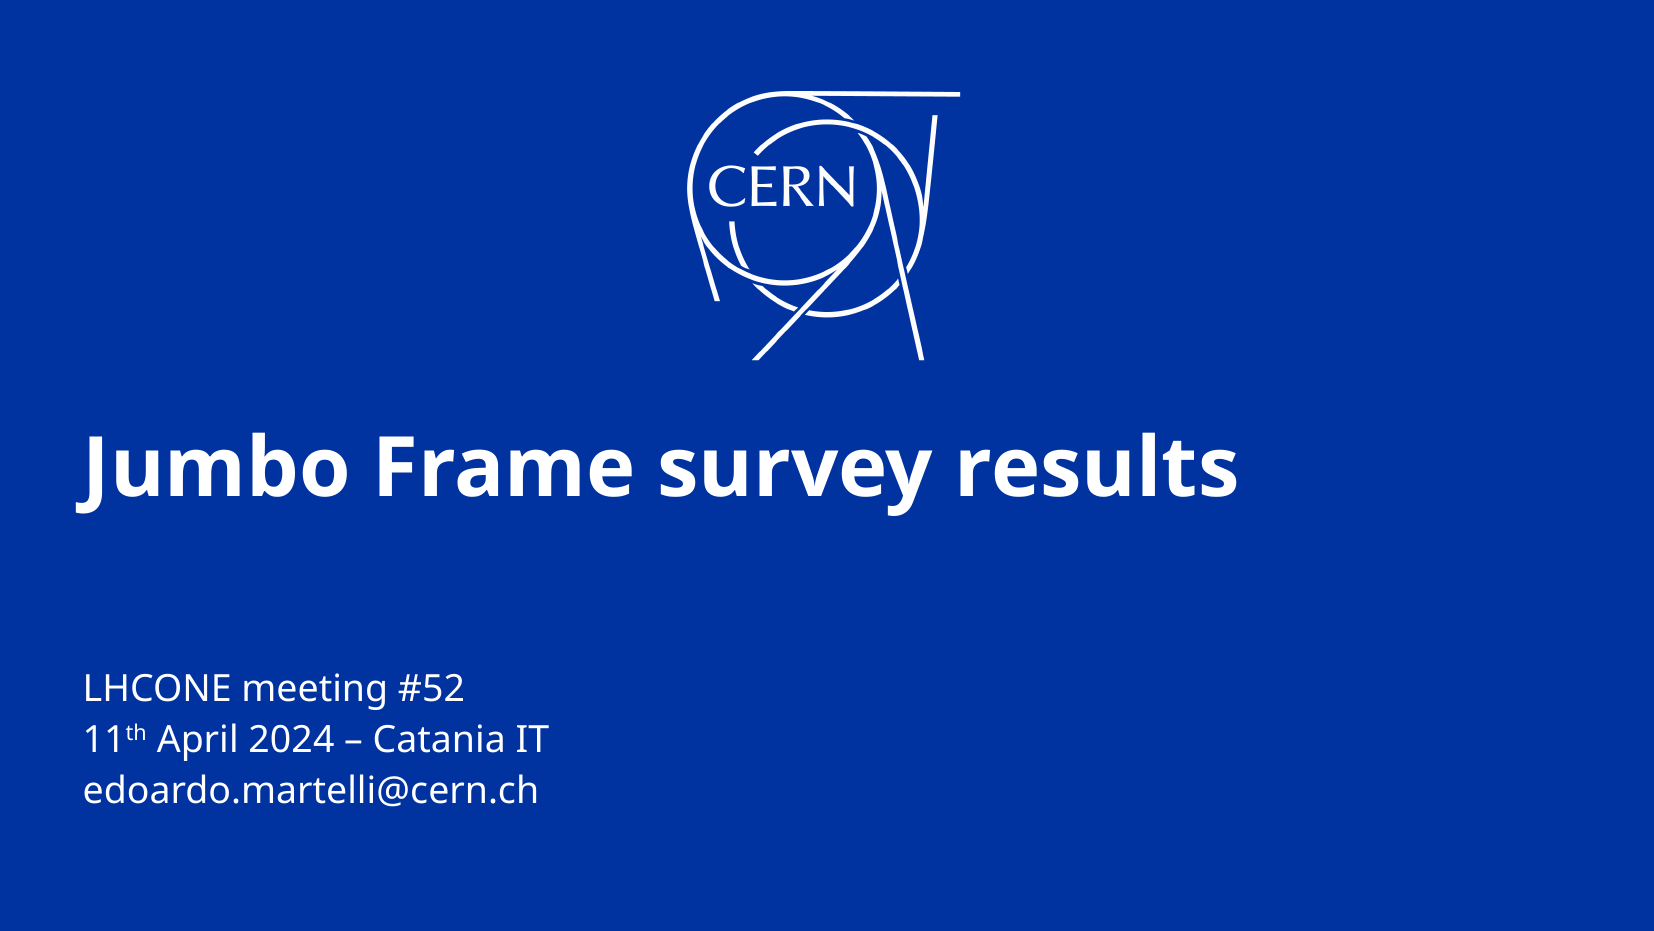

# Jumbo Frame survey results
LHCONE meeting #52
11th April 2024 – Catania IT
edoardo.martelli@cern.ch